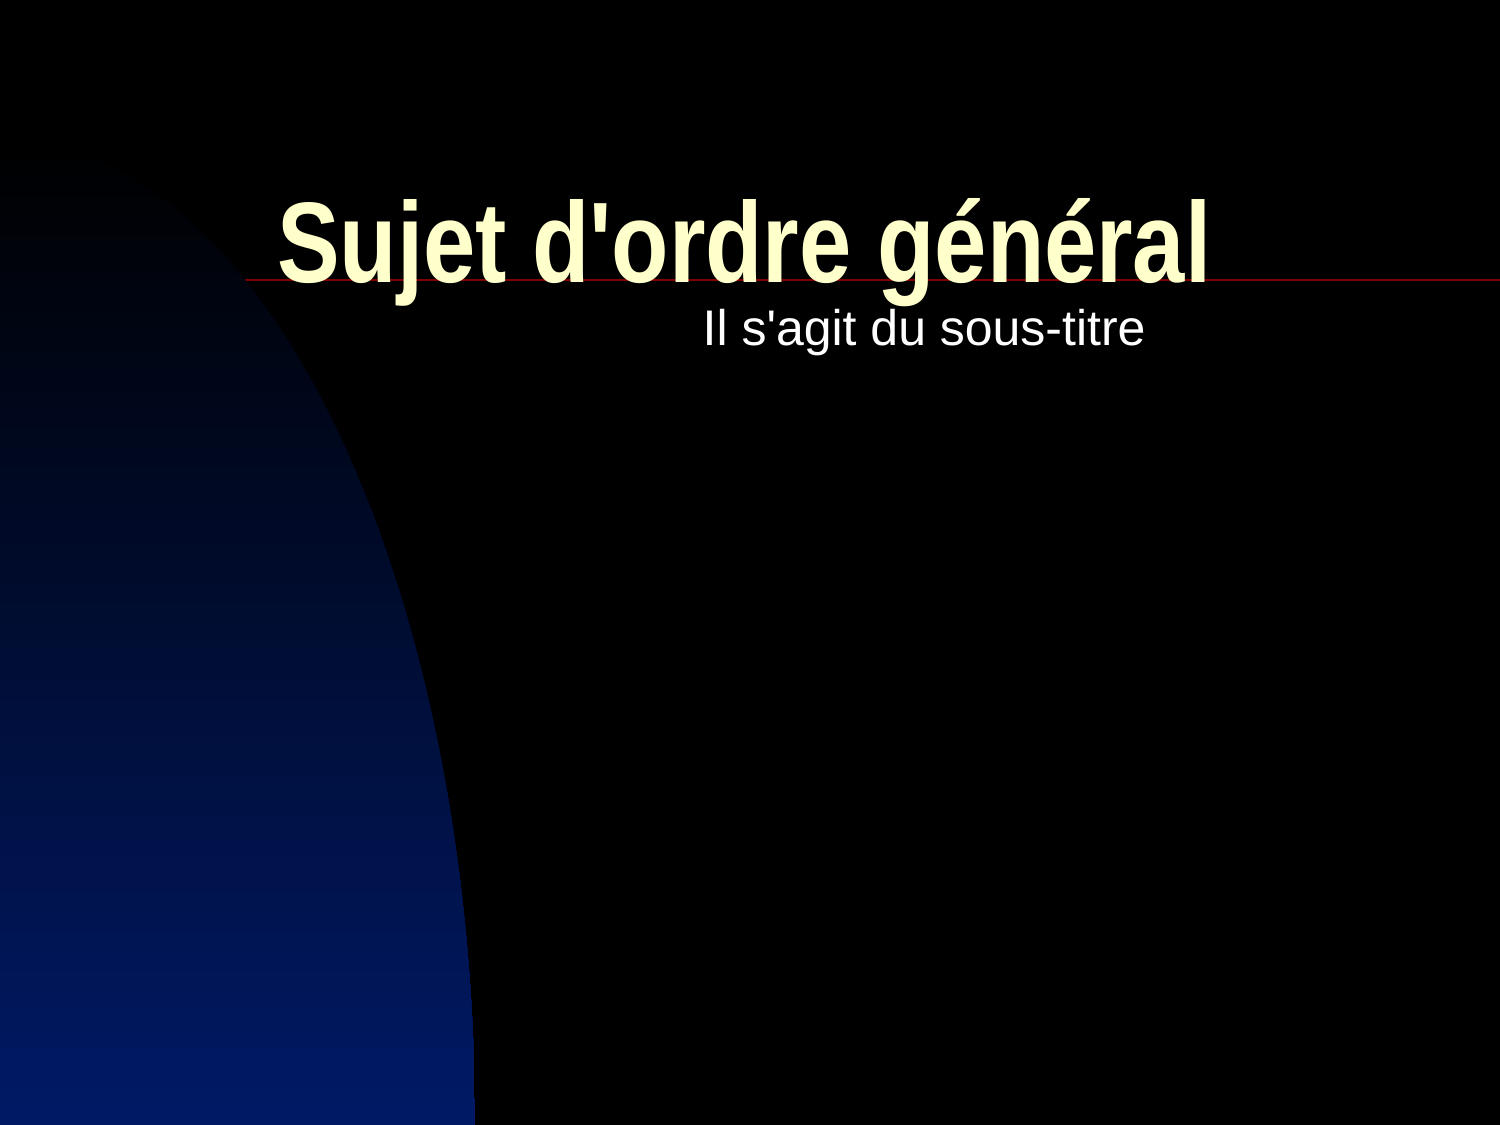

# Sujet d'ordre général
Il s'agit du sous-titre